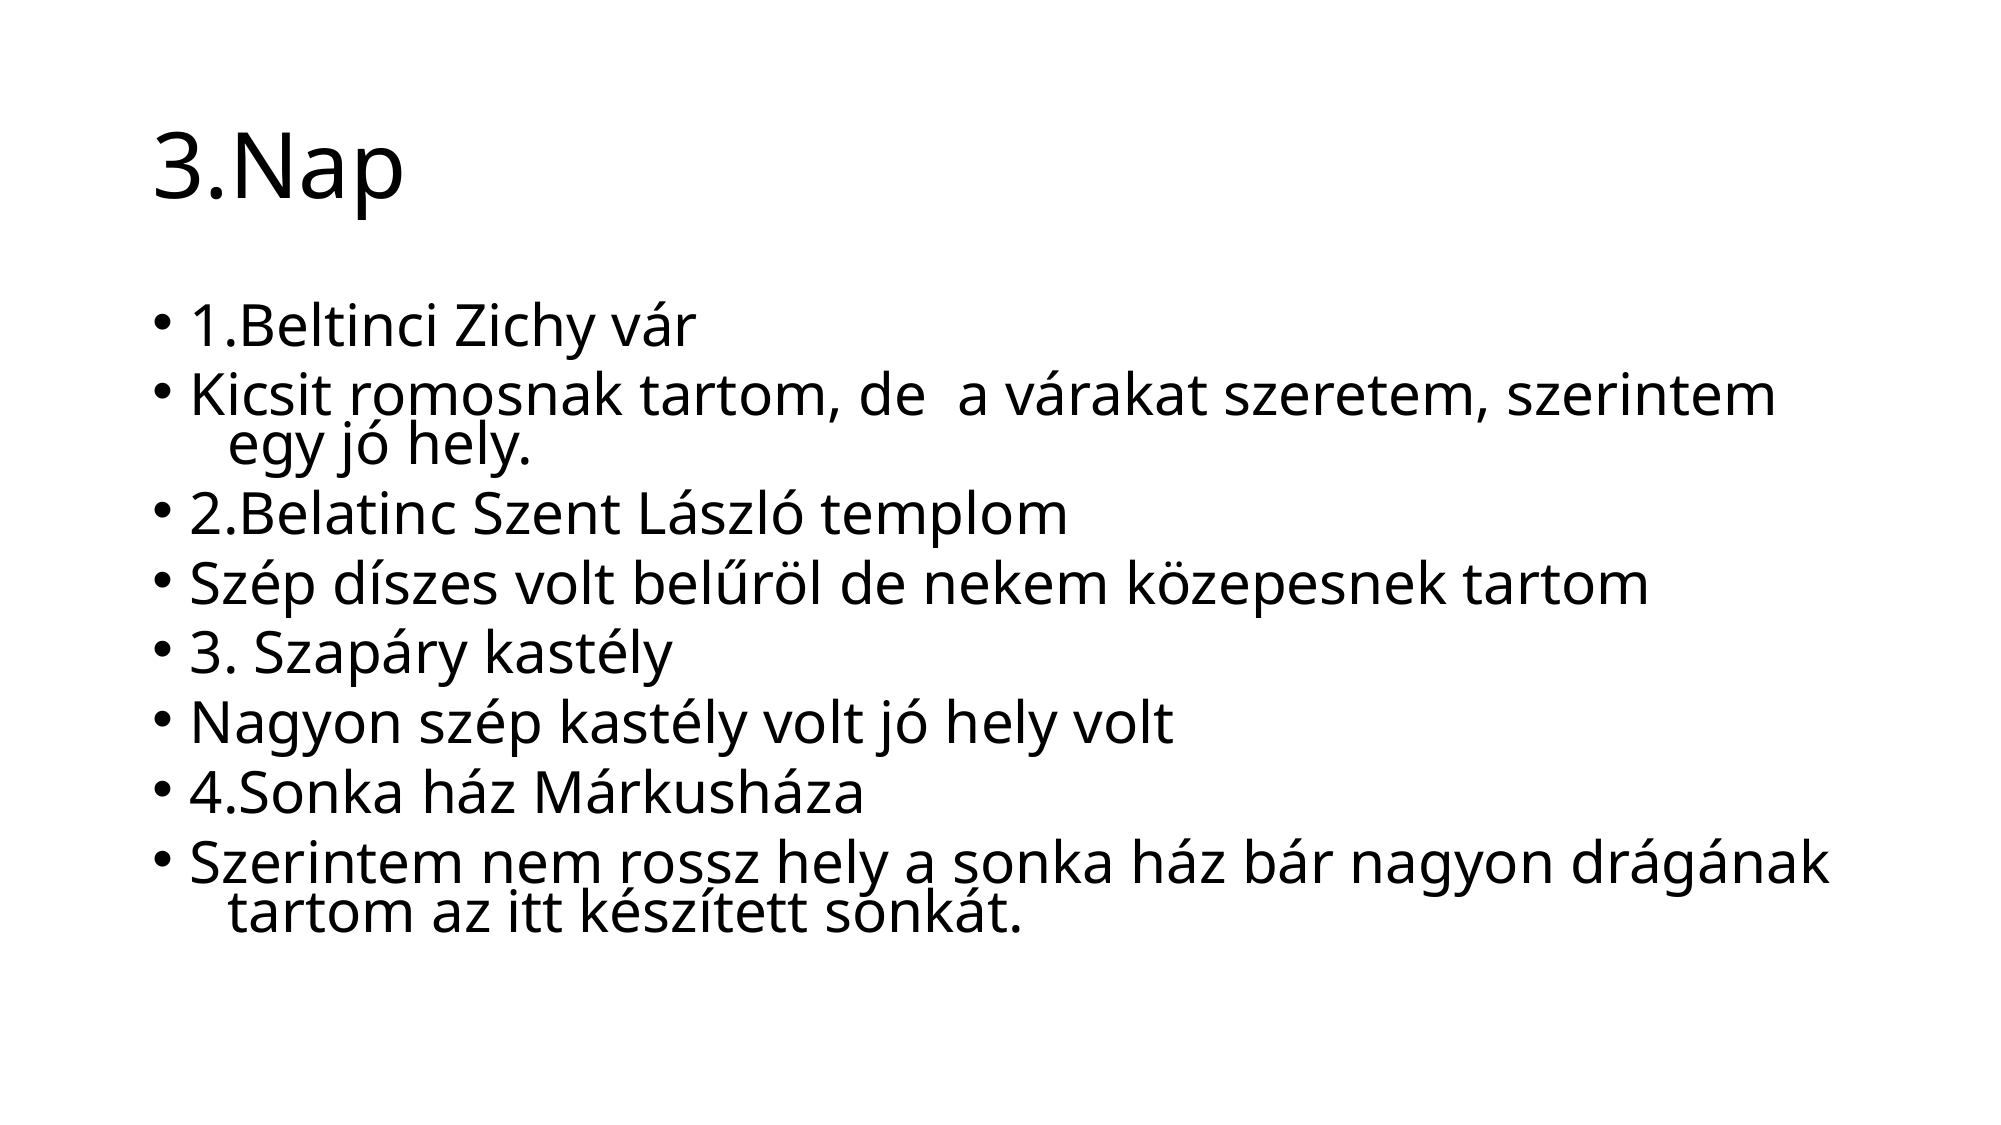

# 3.Nap
1.Beltinci Zichy vár
Kicsit romosnak tartom, de a várakat szeretem, szerintem egy jó hely.
2.Belatinc Szent László templom
Szép díszes volt belűröl de nekem közepesnek tartom
3. Szapáry kastély
Nagyon szép kastély volt jó hely volt
4.Sonka ház Márkusháza
Szerintem nem rossz hely a sonka ház bár nagyon drágának tartom az itt készített sonkát.